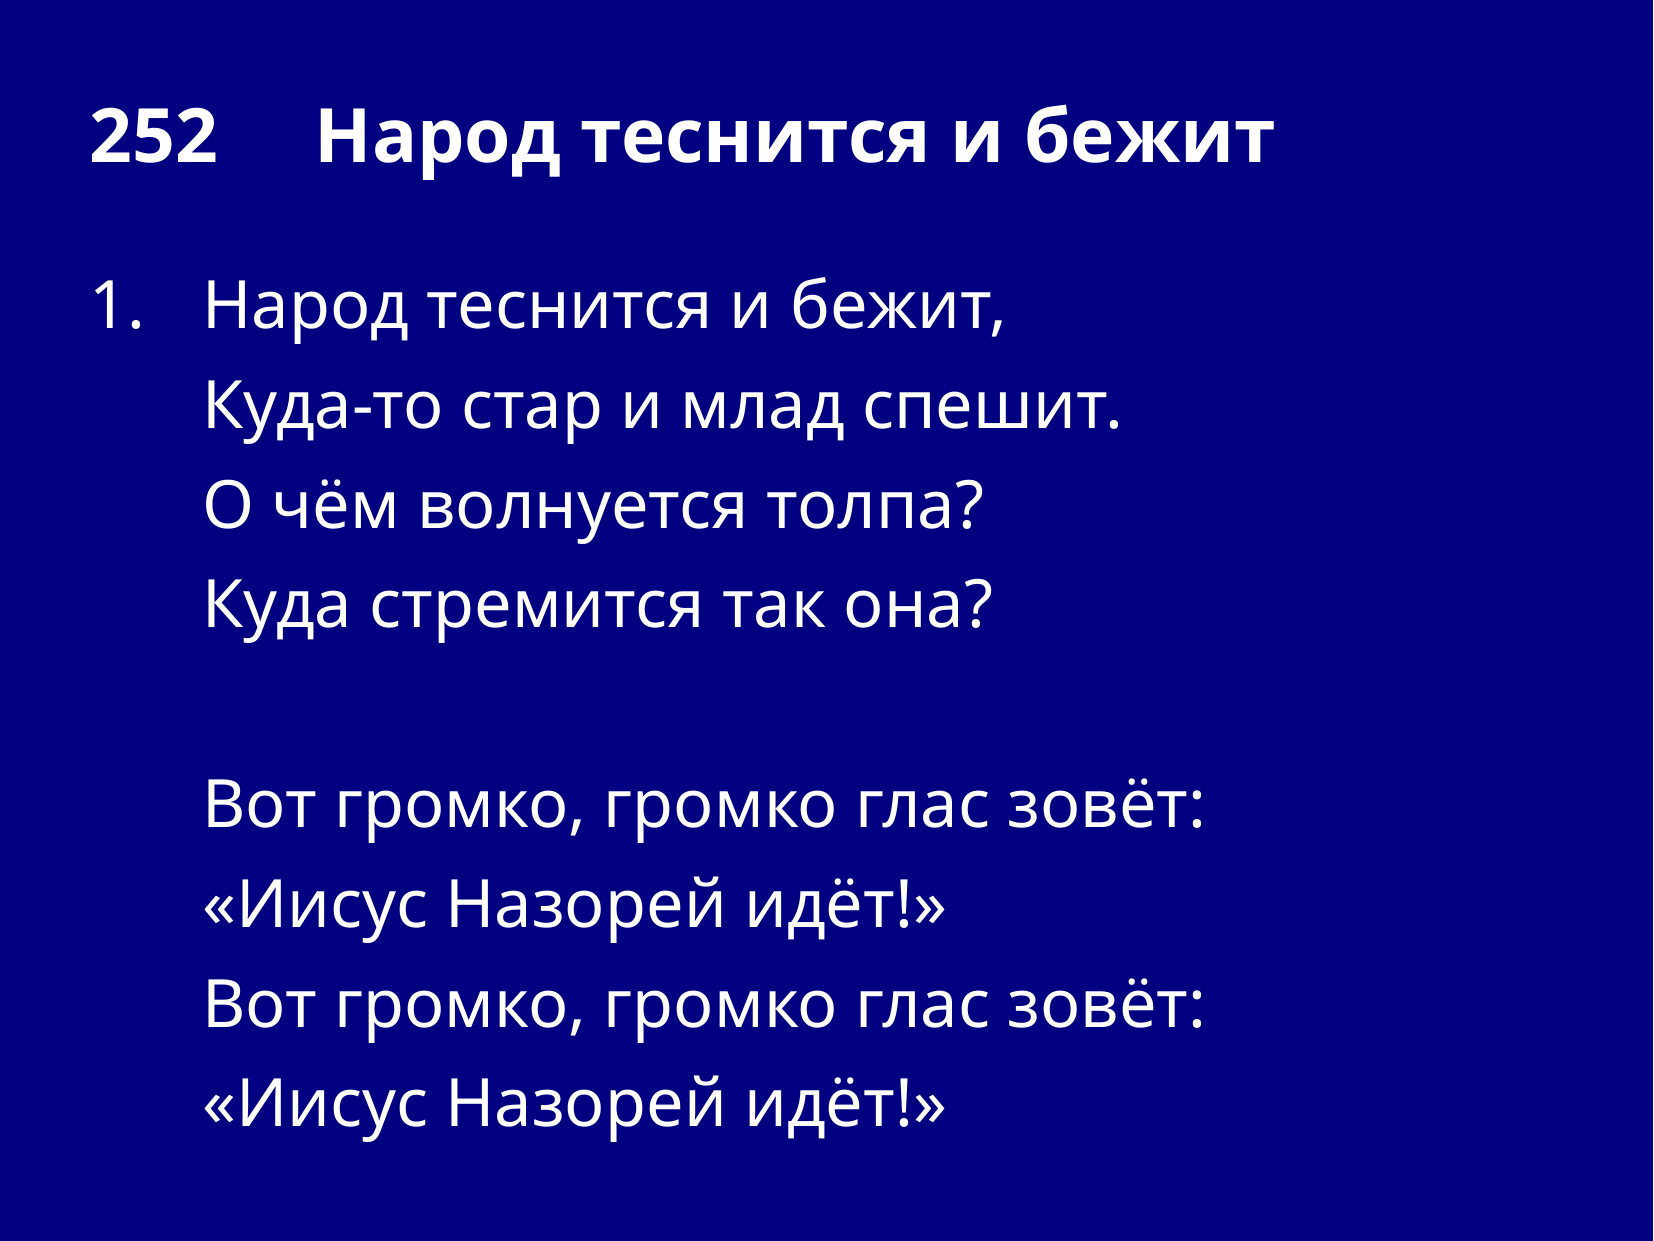

252	Народ теснится и бежит
1.	Народ теснится и бежит,
	Куда-то стар и млад спешит.
	О чём волнуется толпа?
	Куда стремится так она?
	Вот громко, громко глас зовёт:
	«Иисус Назорей идёт!»
	Вот громко, громко глас зовёт:
	«Иисус Назорей идёт!»